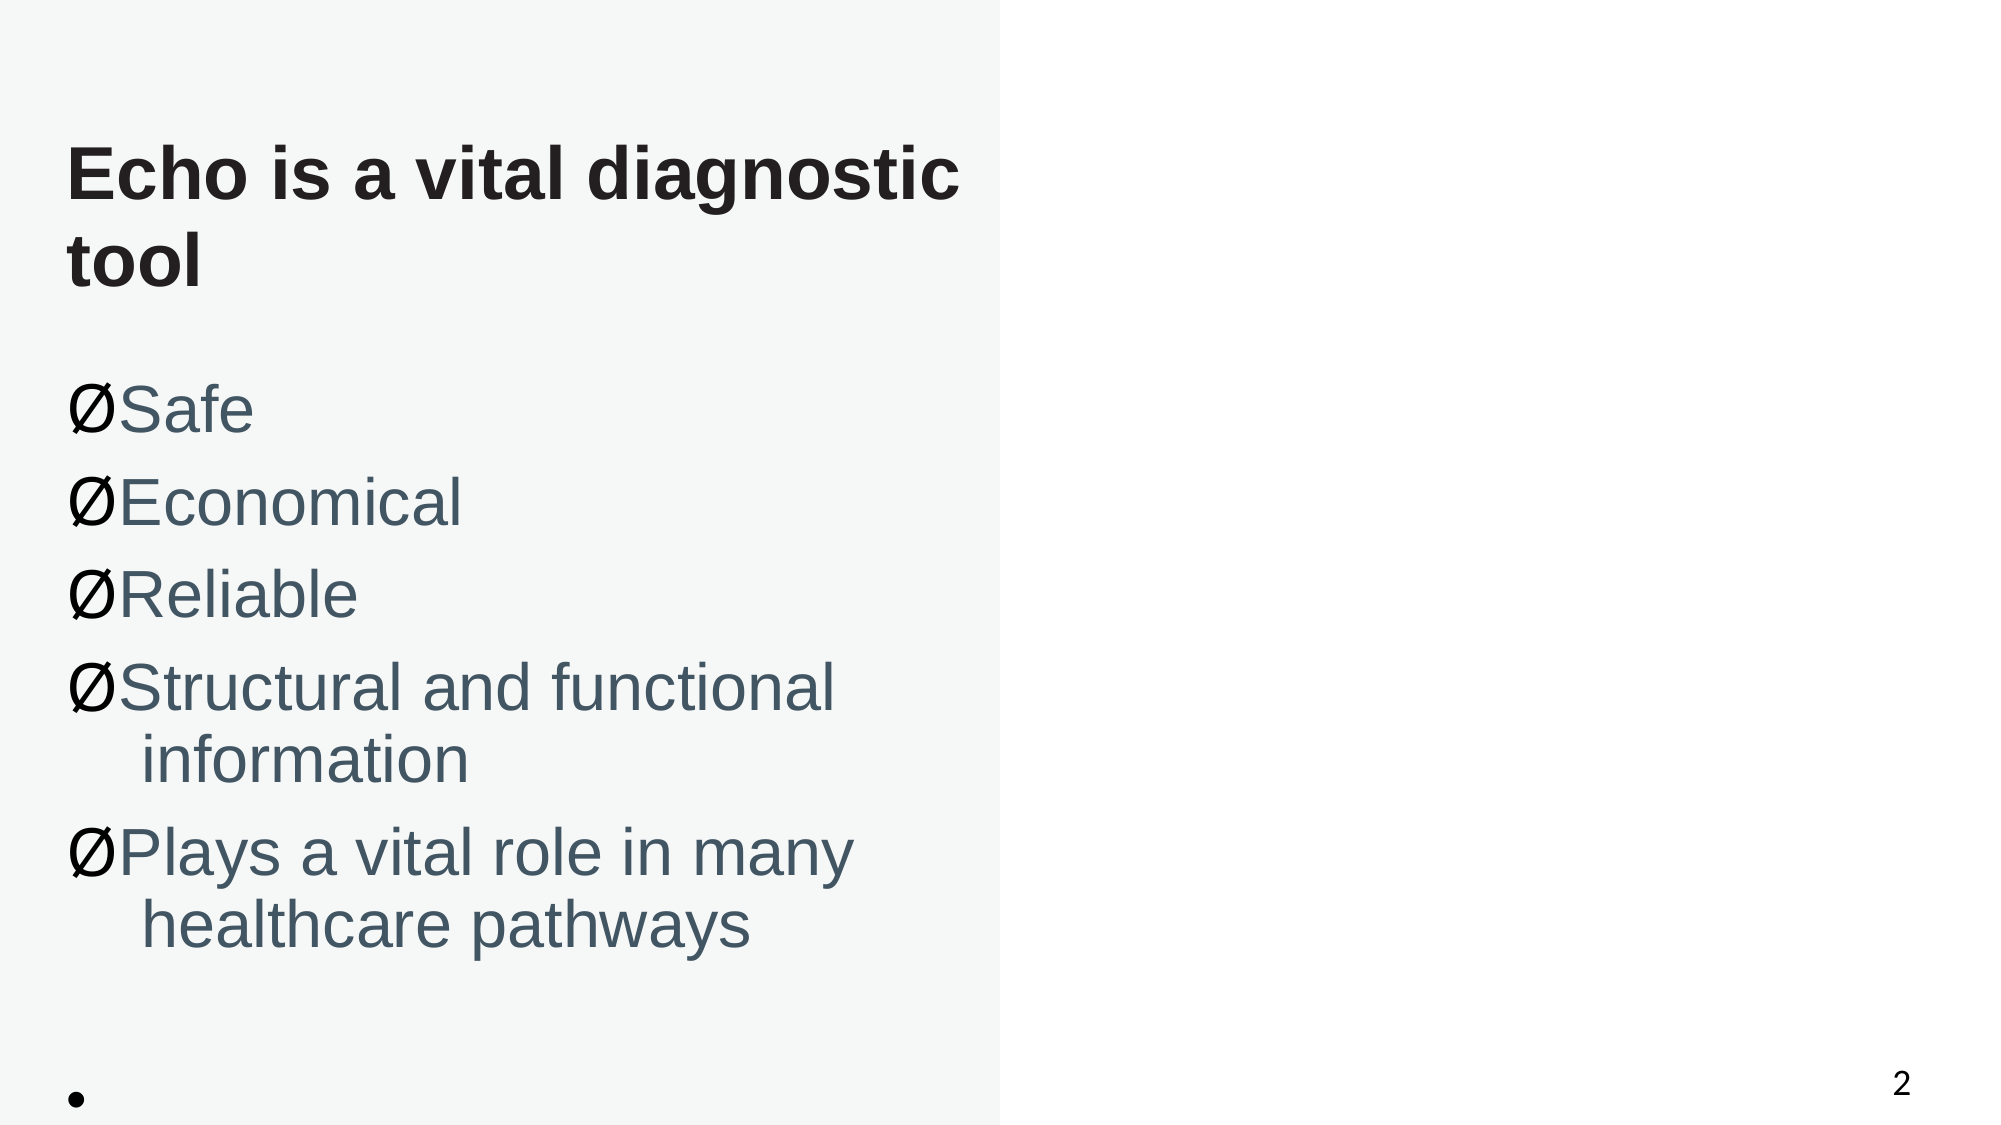

# Echo is a vital diagnostic tool
Safe
Economical
Reliable
Structural and functional information
Plays a vital role in many healthcare pathways